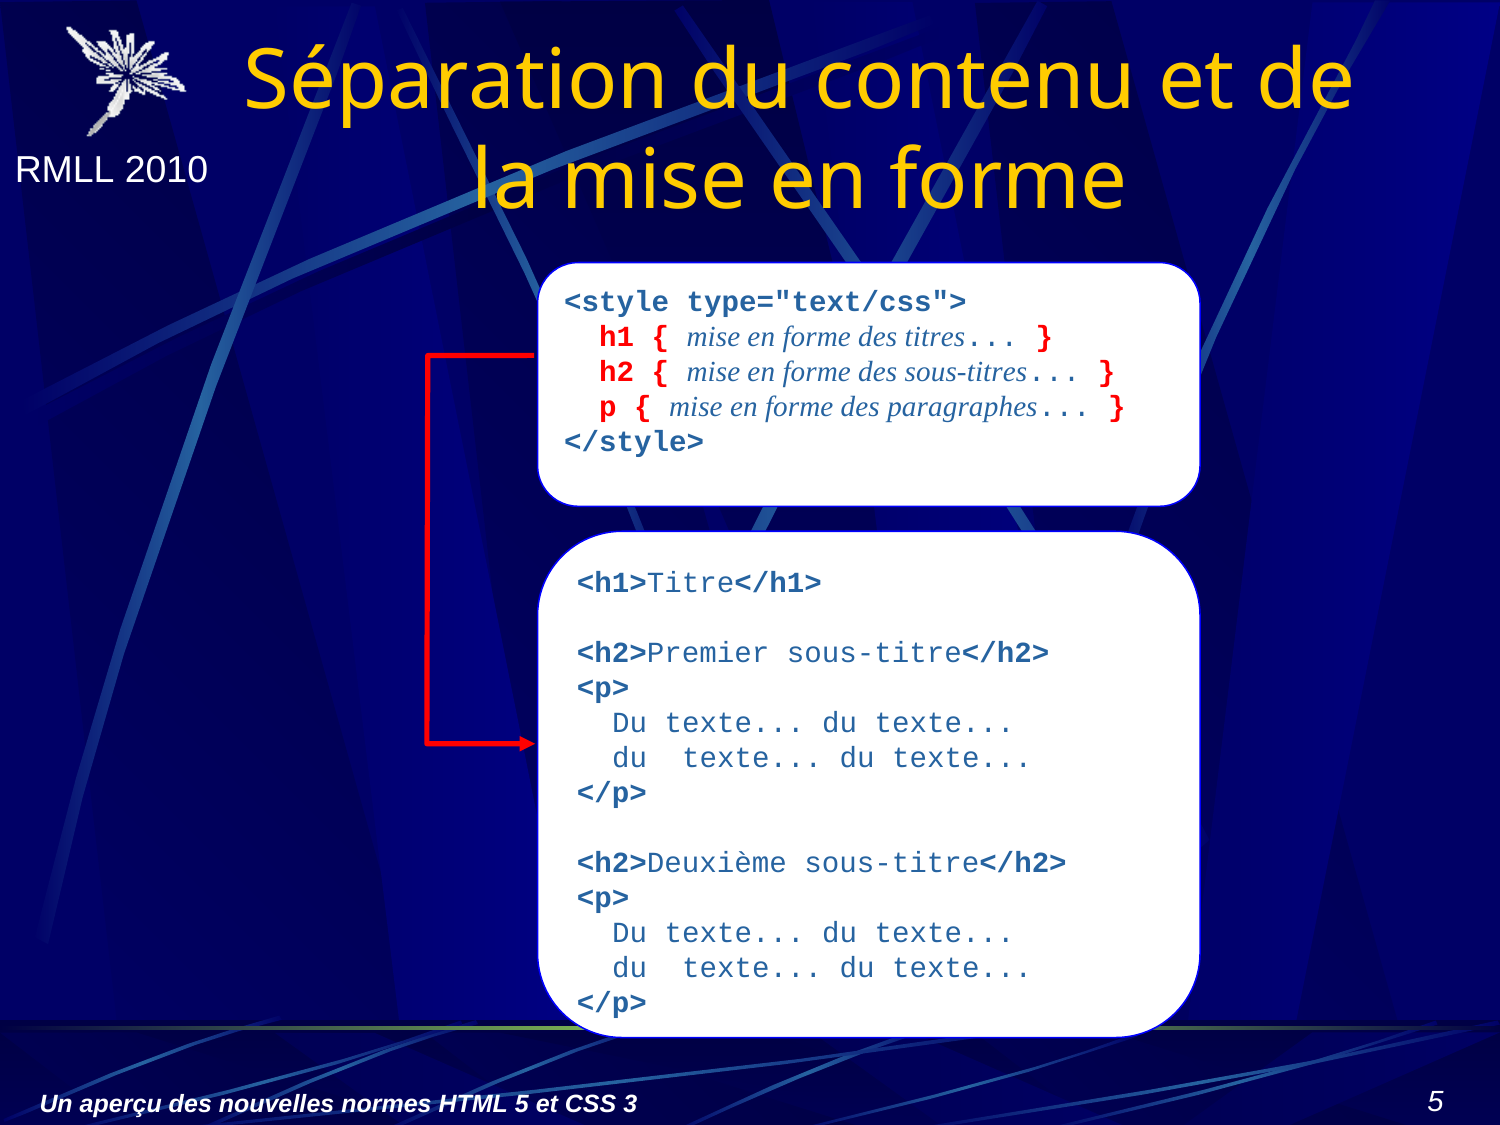

# Séparation du contenu et de la mise en forme
<style type="text/css">
 h1 { mise en forme des titres... }
 h2 { mise en forme des sous-titres... }
 p { mise en forme des paragraphes... }
</style>
<h1>Titre</h1>
<h2>Premier sous-titre</h2>
<p>
 Du texte... du texte...
 du texte... du texte...
</p>
<h2>Deuxième sous-titre</h2>
<p>
 Du texte... du texte...
 du texte... du texte...
</p>